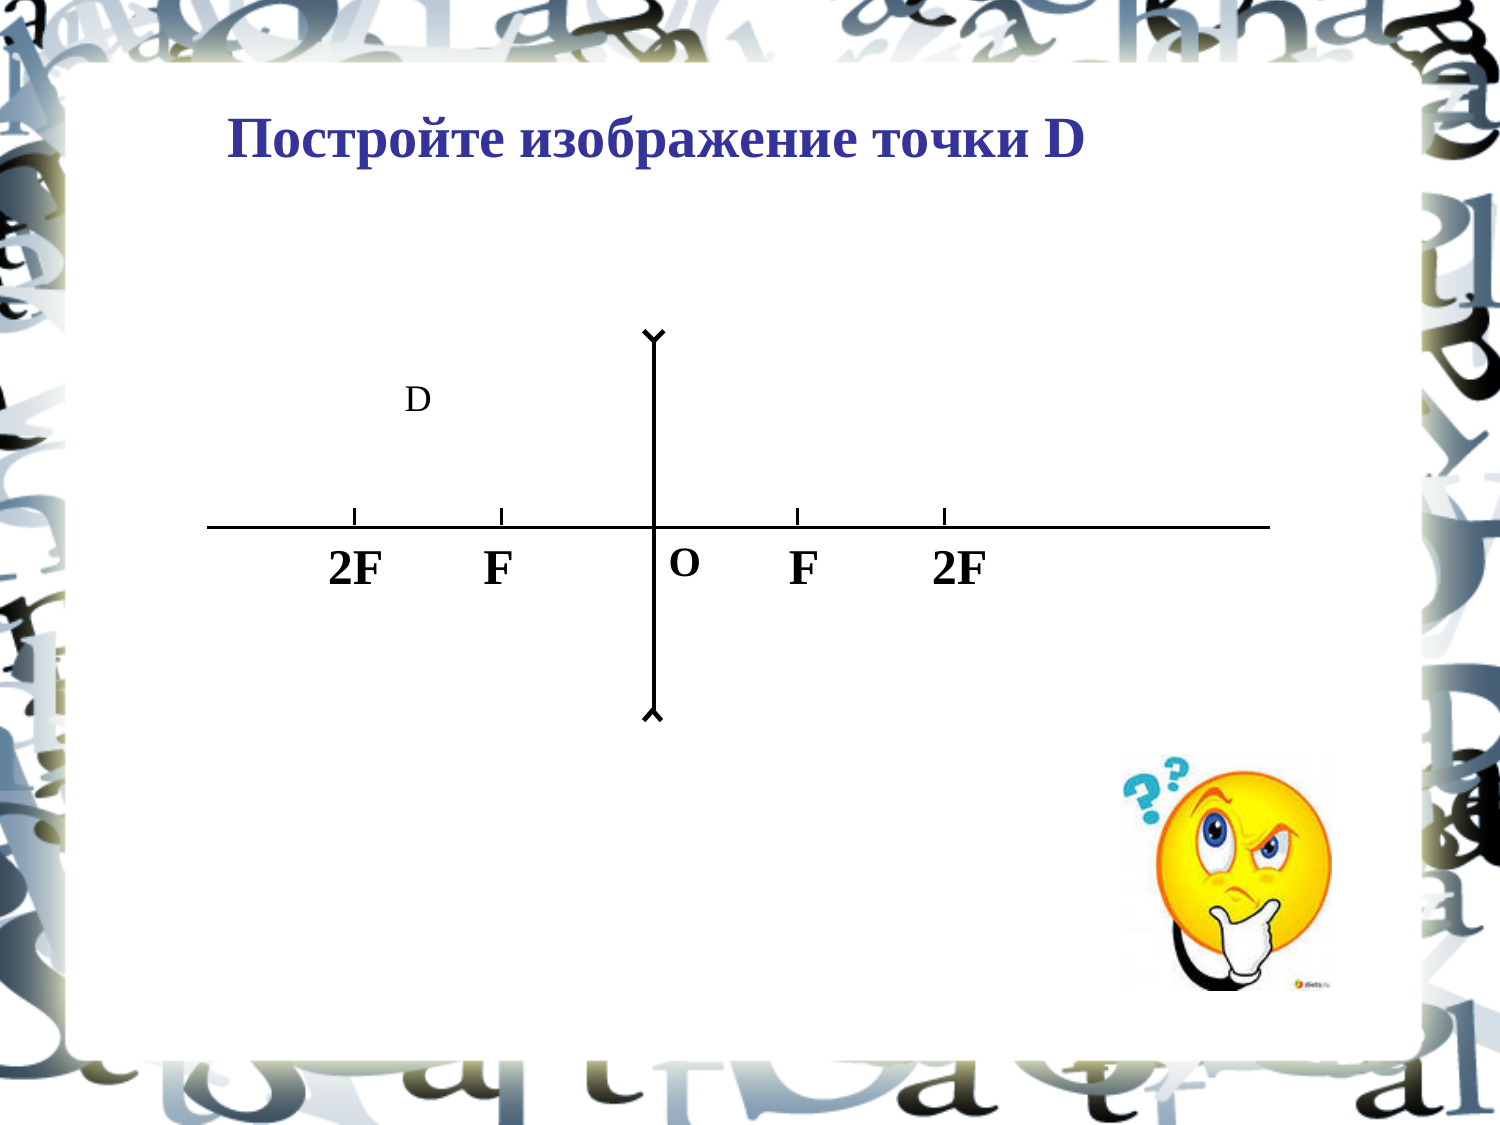

Постройте изображение точки D
2F F F 2F
D
О